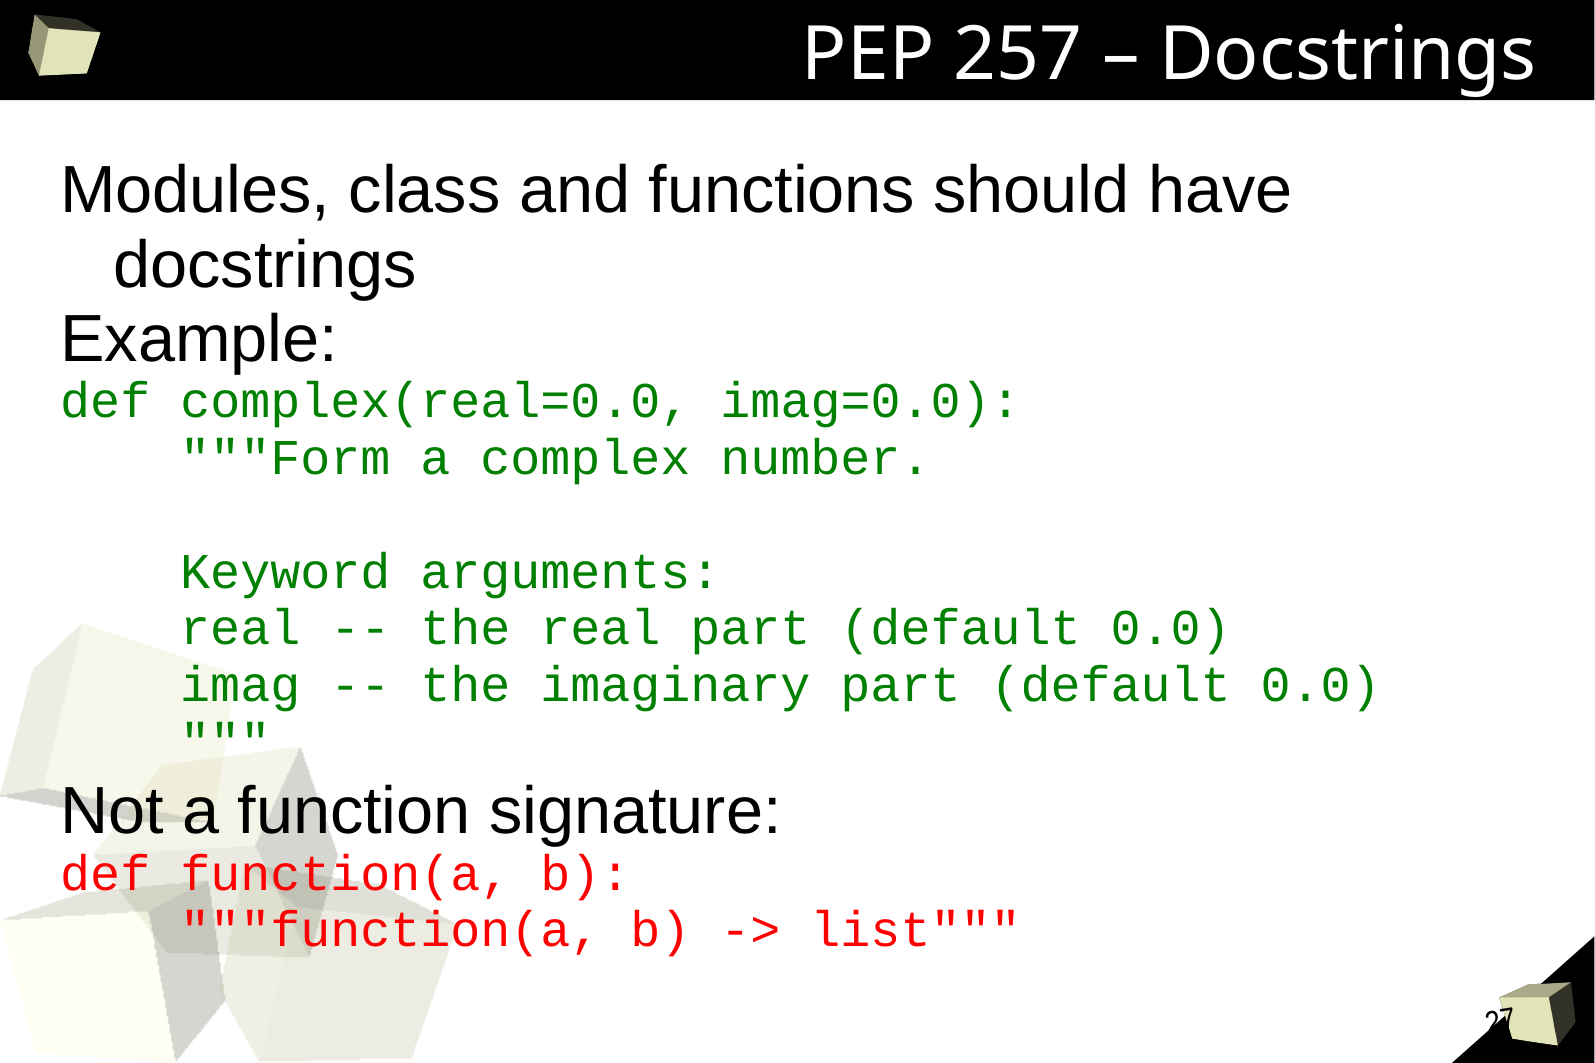

# PEP 257 – Docstrings
Modules, class and functions should have docstrings
Example:
def complex(real=0.0, imag=0.0):
 """Form a complex number.
 Keyword arguments:
 real -- the real part (default 0.0)
 imag -- the imaginary part (default 0.0)
 """
Not a function signature:
def function(a, b):
 """function(a, b) -> list"""